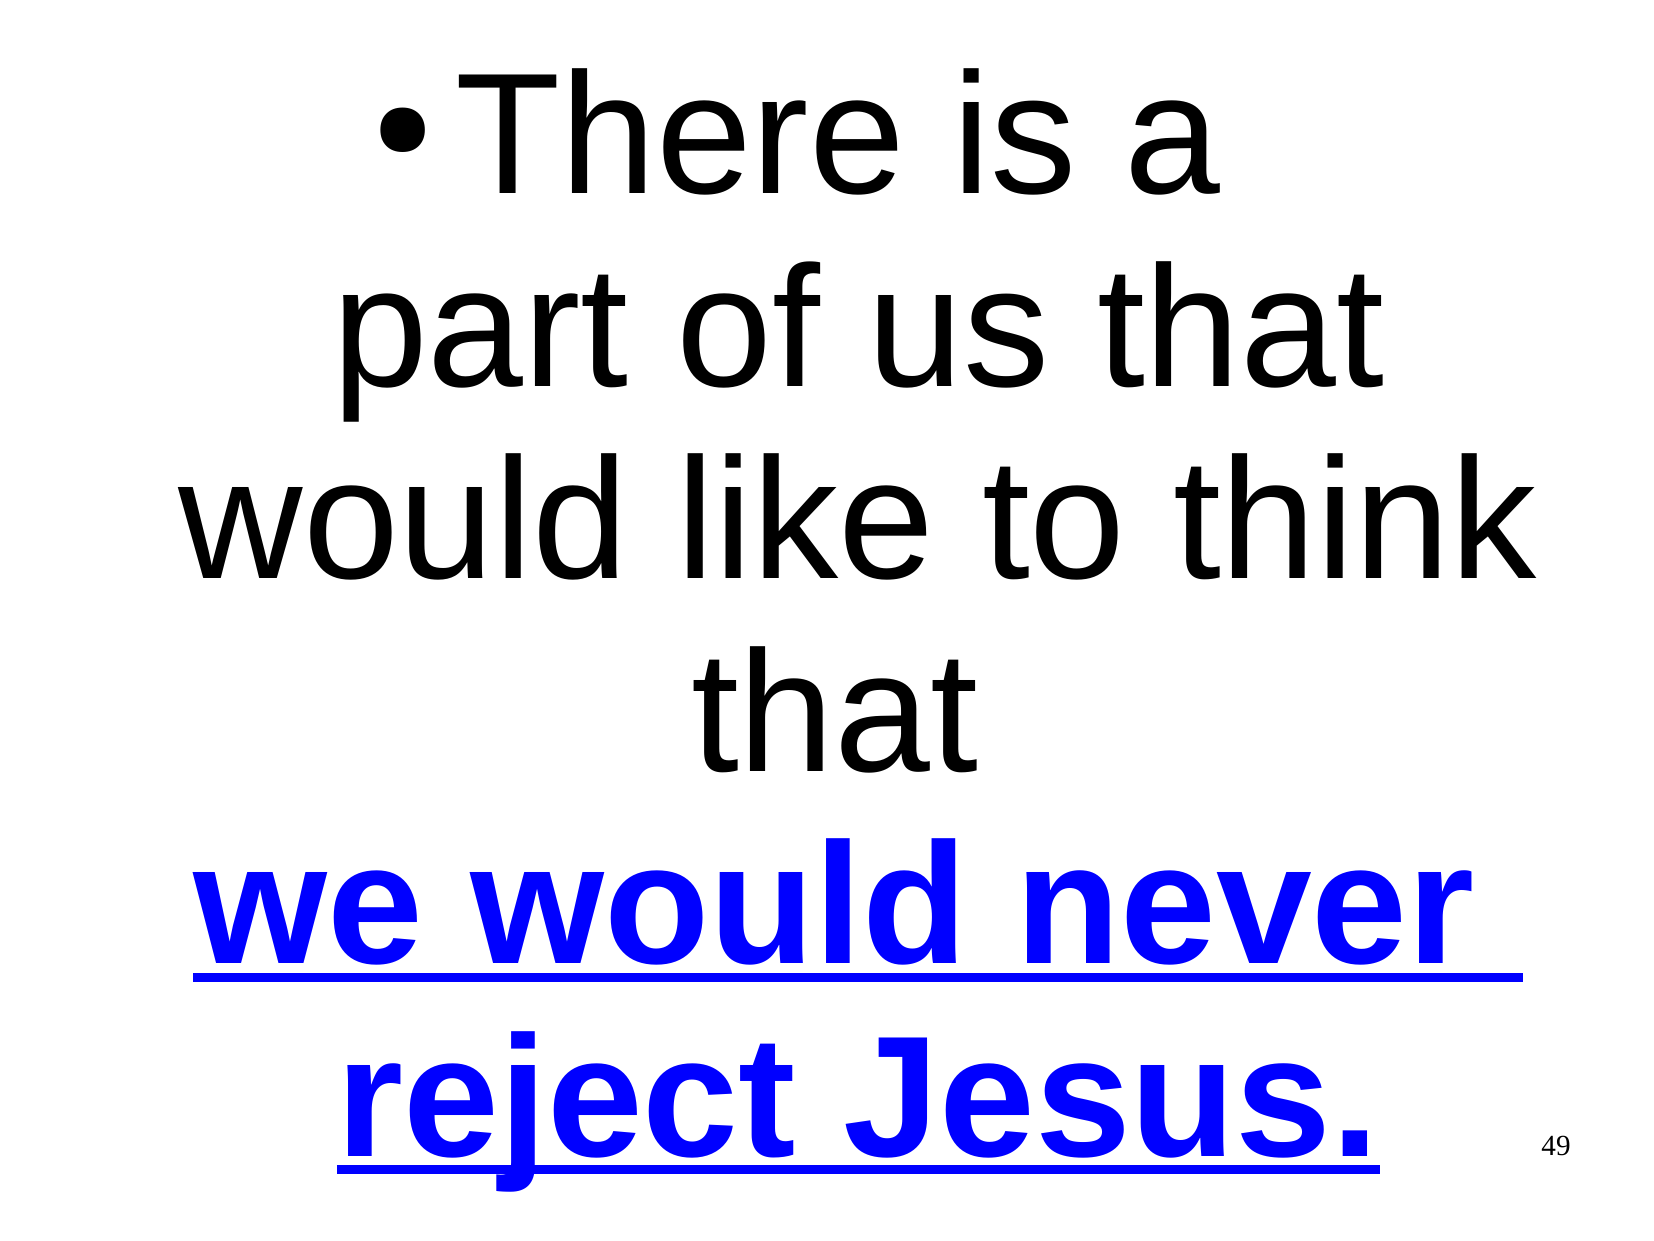

# There is a part of us that would like to think that we would never reject Jesus.
49